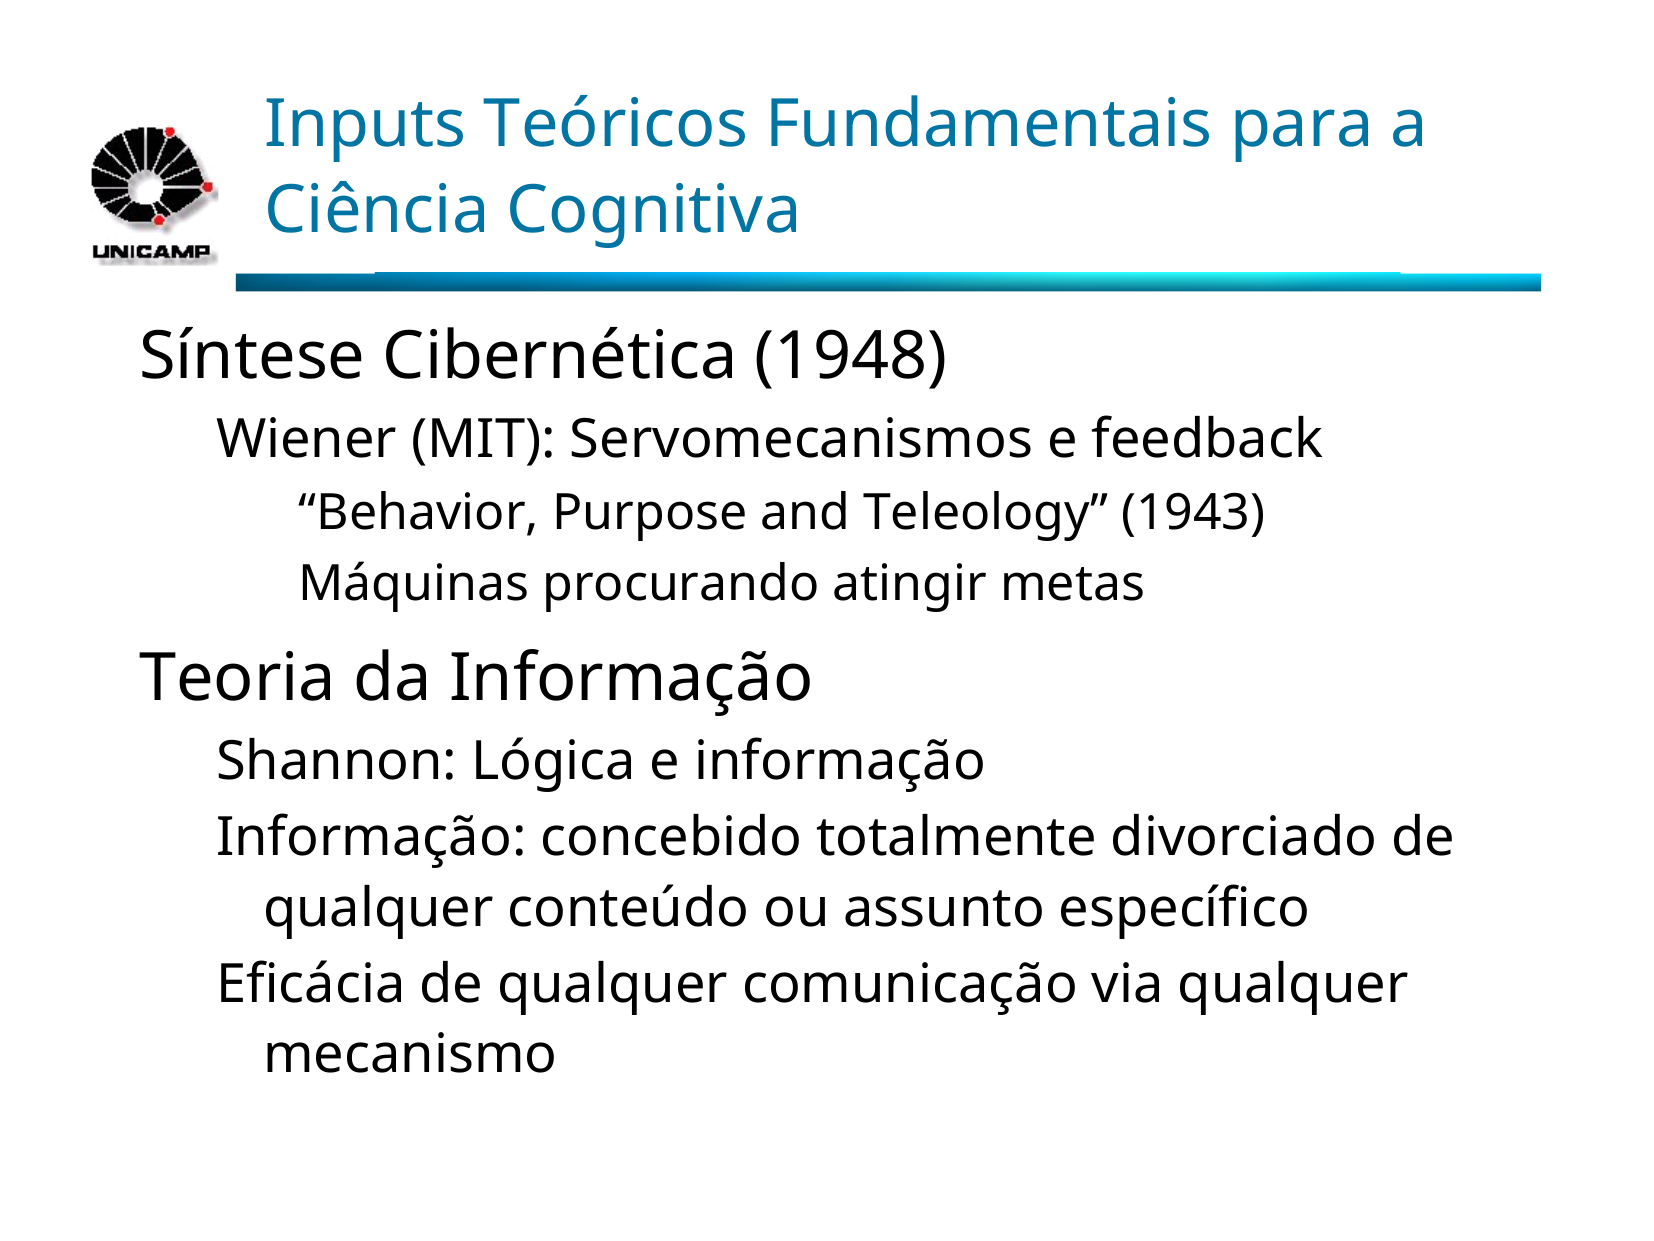

# Inputs Teóricos Fundamentais para a Ciência Cognitiva
Síntese Cibernética (1948)
Wiener (MIT): Servomecanismos e feedback
“Behavior, Purpose and Teleology” (1943)
Máquinas procurando atingir metas
Teoria da Informação
Shannon: Lógica e informação
Informação: concebido totalmente divorciado de qualquer conteúdo ou assunto específico
Eficácia de qualquer comunicação via qualquer mecanismo